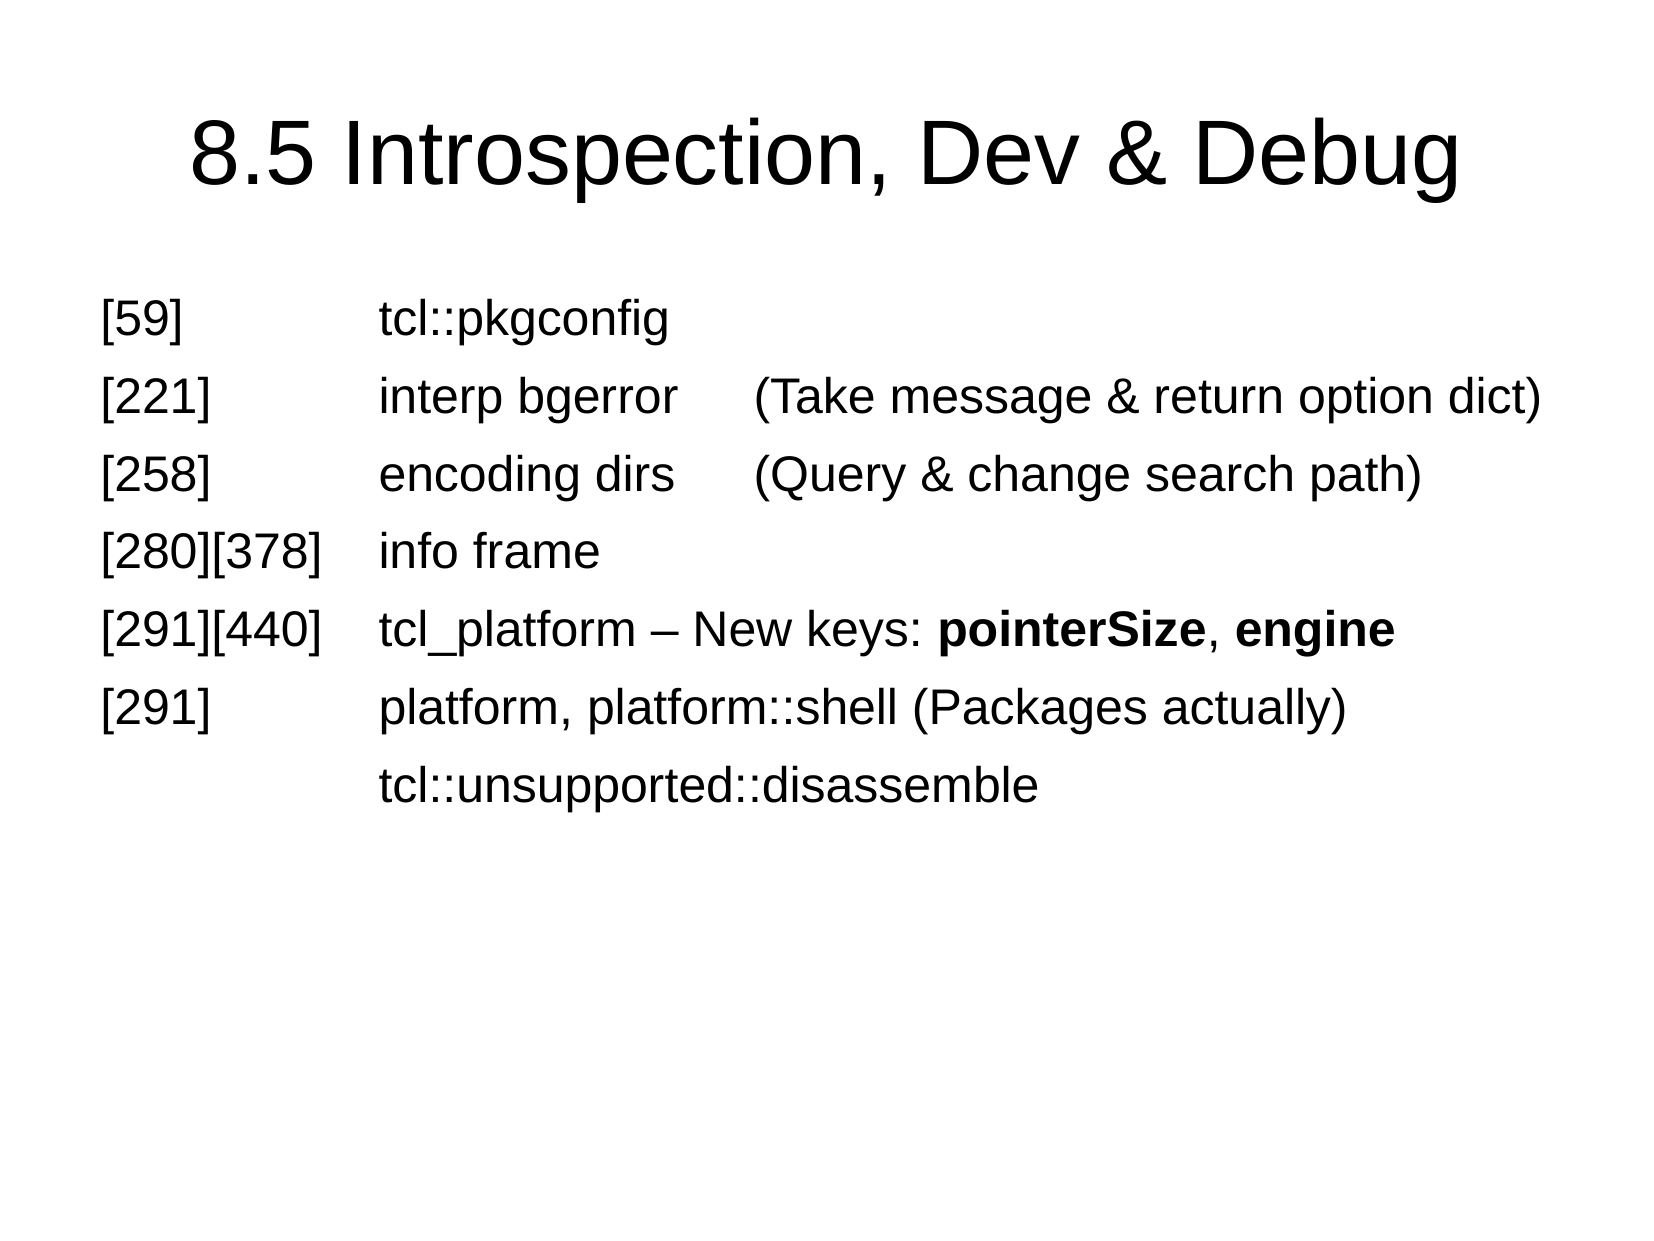

# 8.5 Introspection, Dev & Debug
[59]			tcl::pkgconfig
[221]			interp bgerror	(Take message & return option dict)
[258]			encoding dirs		(Query & change search path)
[280][378]	info frame
[291][440]	tcl_platform – New keys: pointerSize, engine
[291]			platform, platform::shell (Packages actually)
			tcl::unsupported::disassemble